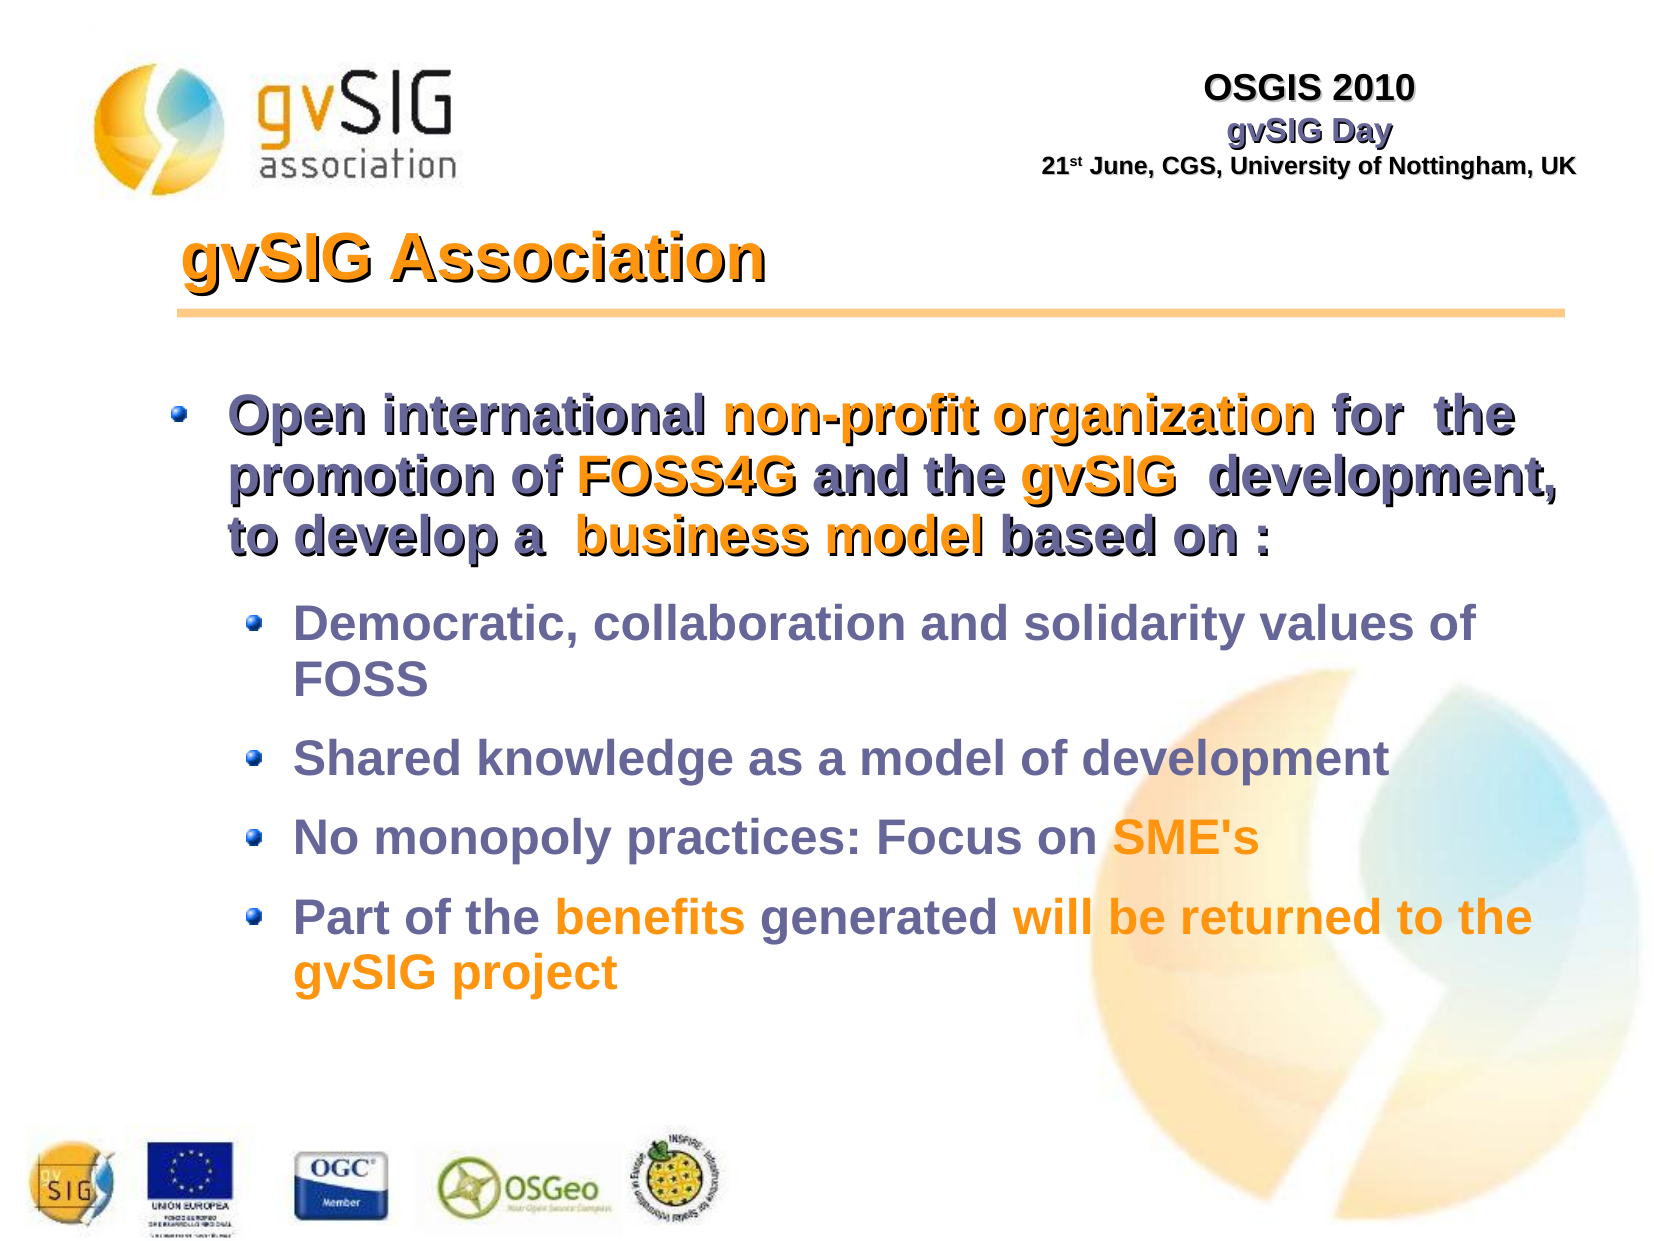

gvSIG Association
# Open international non-profit organization for the promotion of FOSS4G and the gvSIG development, to develop a business model based on :
Democratic, collaboration and solidarity values of FOSS
Shared knowledge as a model of development
No monopoly practices: Focus on SME's
Part of the benefits generated will be returned to the gvSIG project